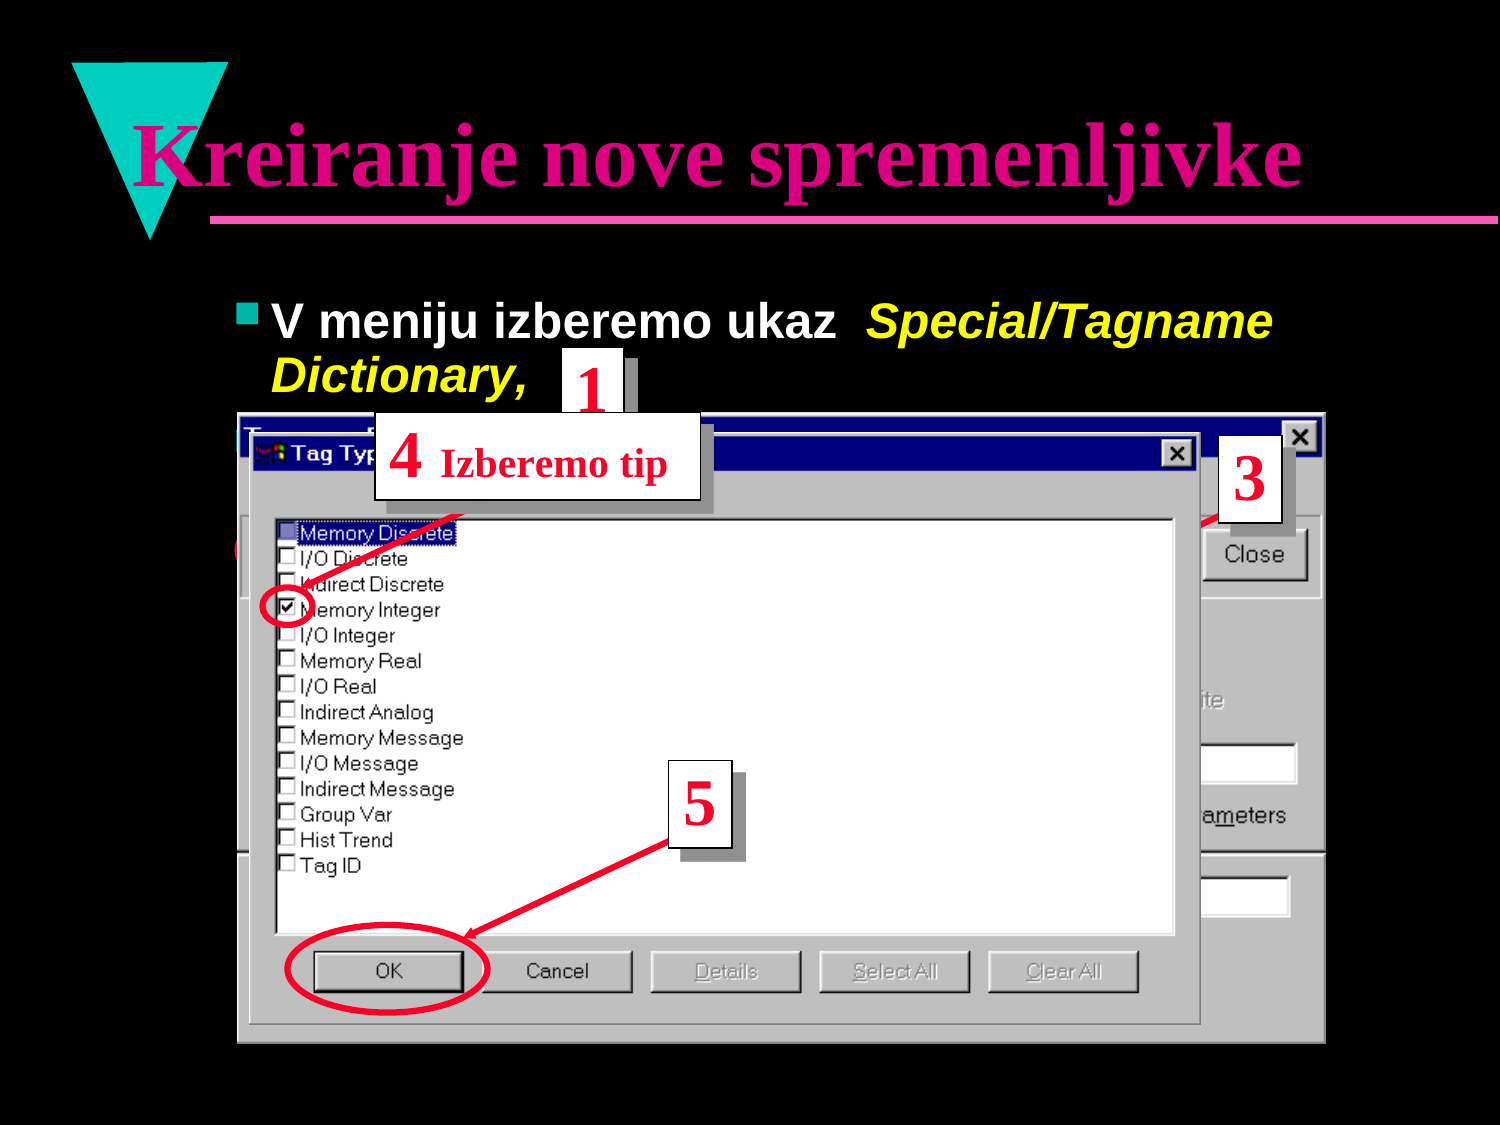

# Kreiranje nove spremenljivke
V meniju izberemo ukaz Special/Tagname Dictionary,
Ali pa v raziskovalcu aplikacije dvokliknemo Tagname Dictionary.
1
4 Izberemo tip
3
2 Vpišemo ime
5
Slovar spremenljivk
7